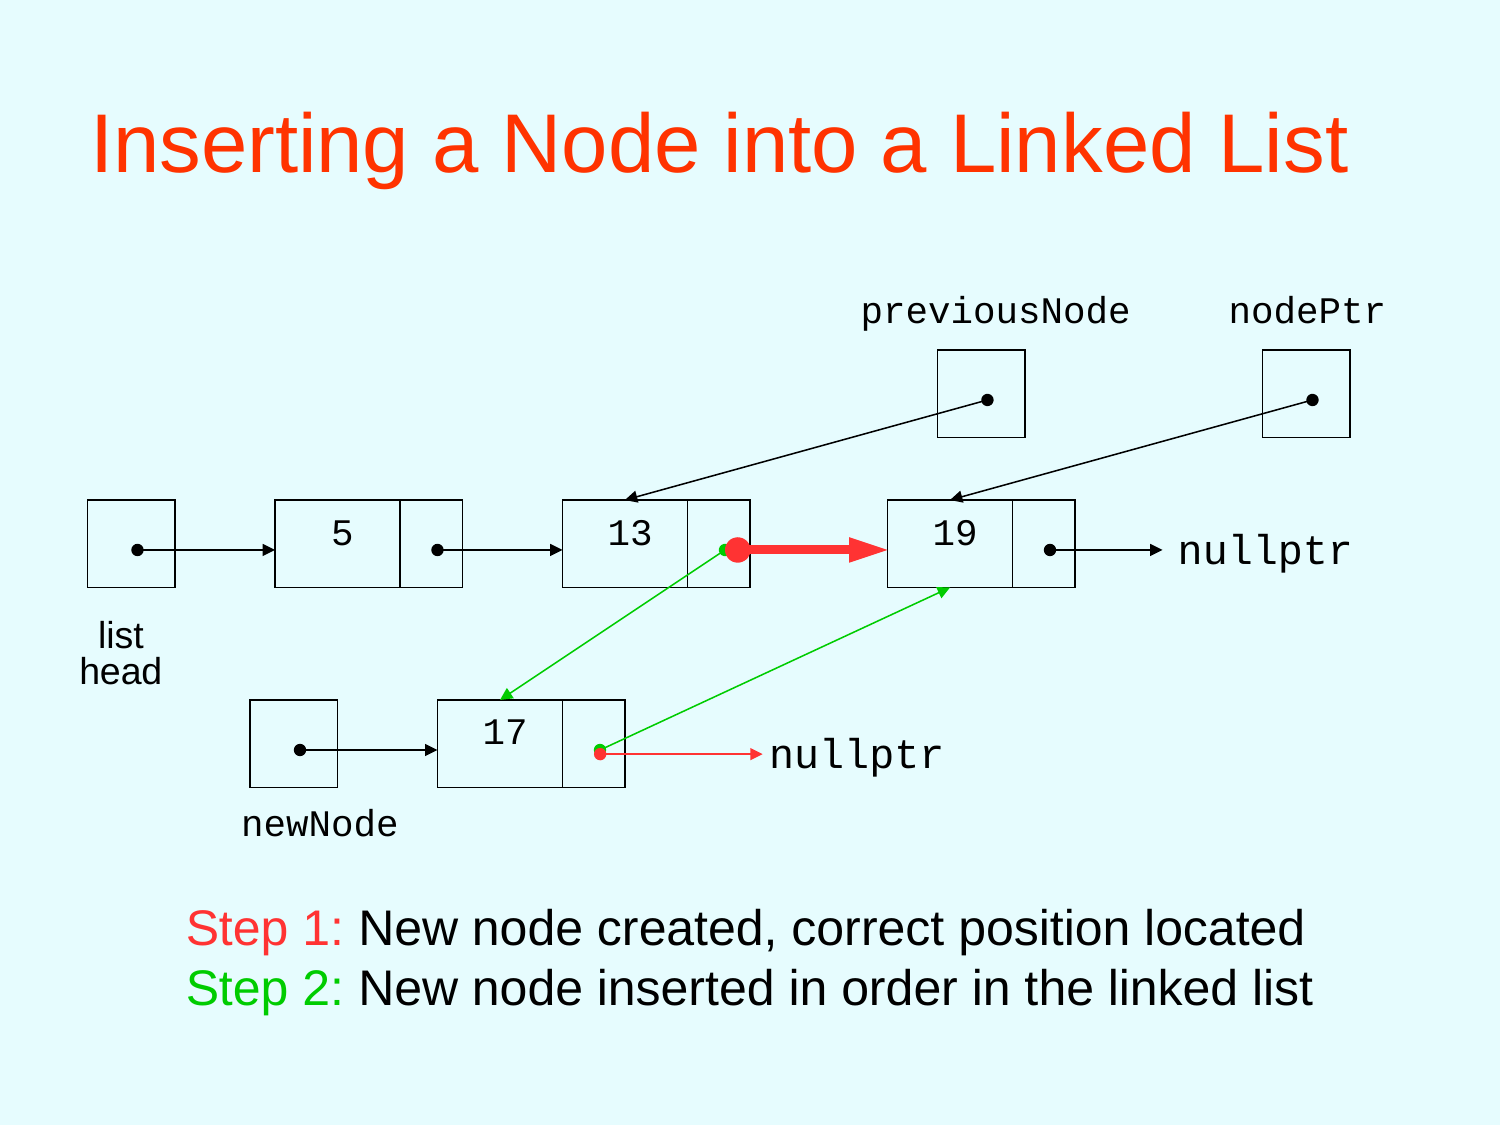

# Inserting a Node into a Linked List
previousNode
nodePtr
5
13
19
nullptr
list
head
17
nullptr
newNode
Step 1: New node created, correct position located
Step 2: New node inserted in order in the linked list